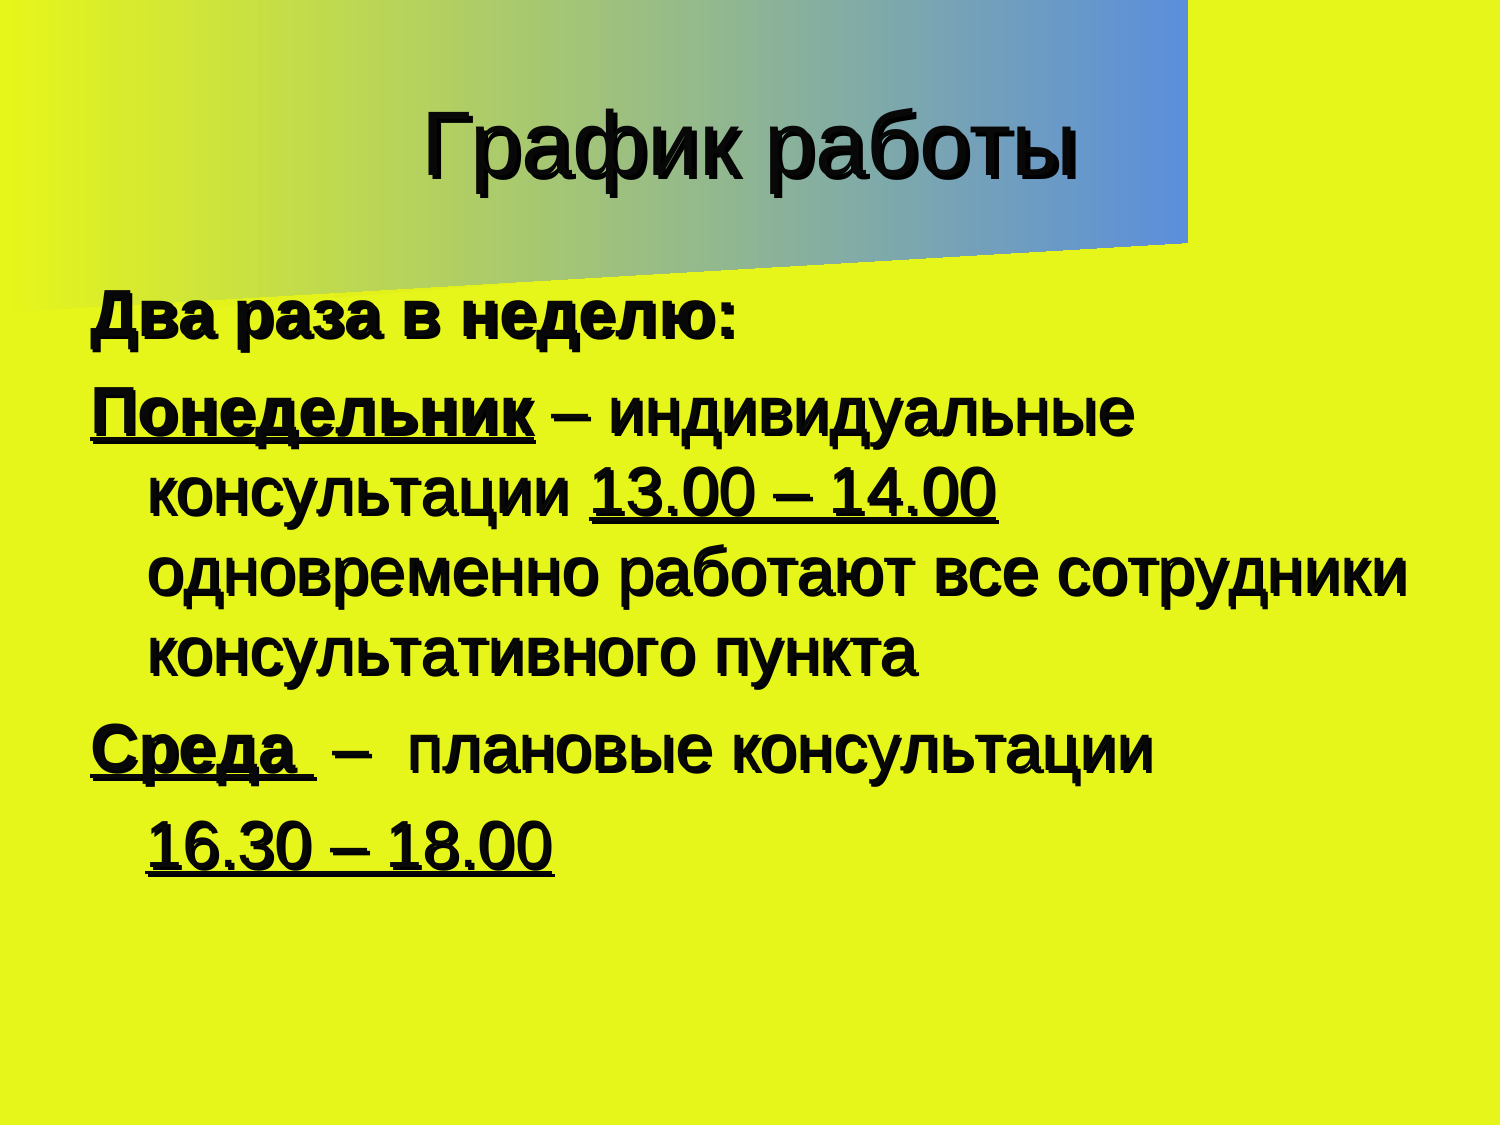

# График работы
Два раза в неделю:
Понедельник – индивидуальные консультации 13.00 – 14.00 одновременно работают все сотрудники консультативного пункта
Среда – плановые консультации
 16.30 – 18.00